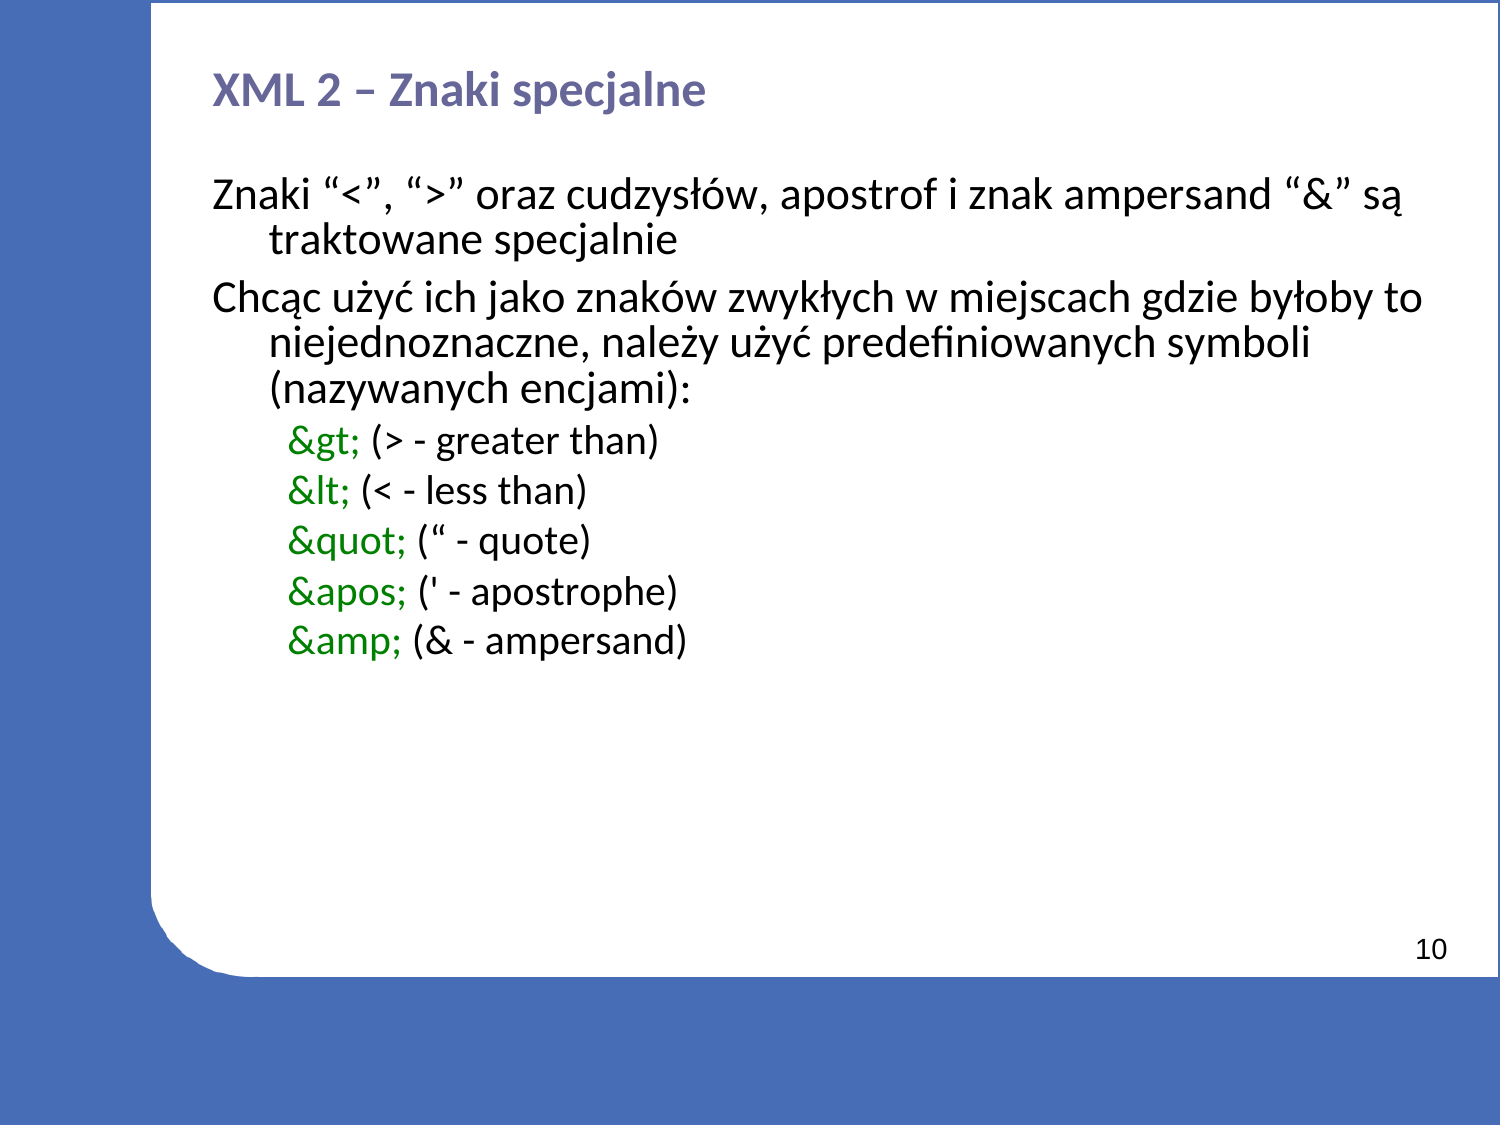

# XML 2 – Znaki specjalne
Znaki “<”, “>” oraz cudzysłów, apostrof i znak ampersand “&” są traktowane specjalnie
Chcąc użyć ich jako znaków zwykłych w miejscach gdzie byłoby to niejednoznaczne, należy użyć predefiniowanych symboli (nazywanych encjami):
&gt; (> - greater than)
&lt; (< - less than)
&quot; (“ - quote)
&apos; (' - apostrophe)
&amp; (& - ampersand)
10